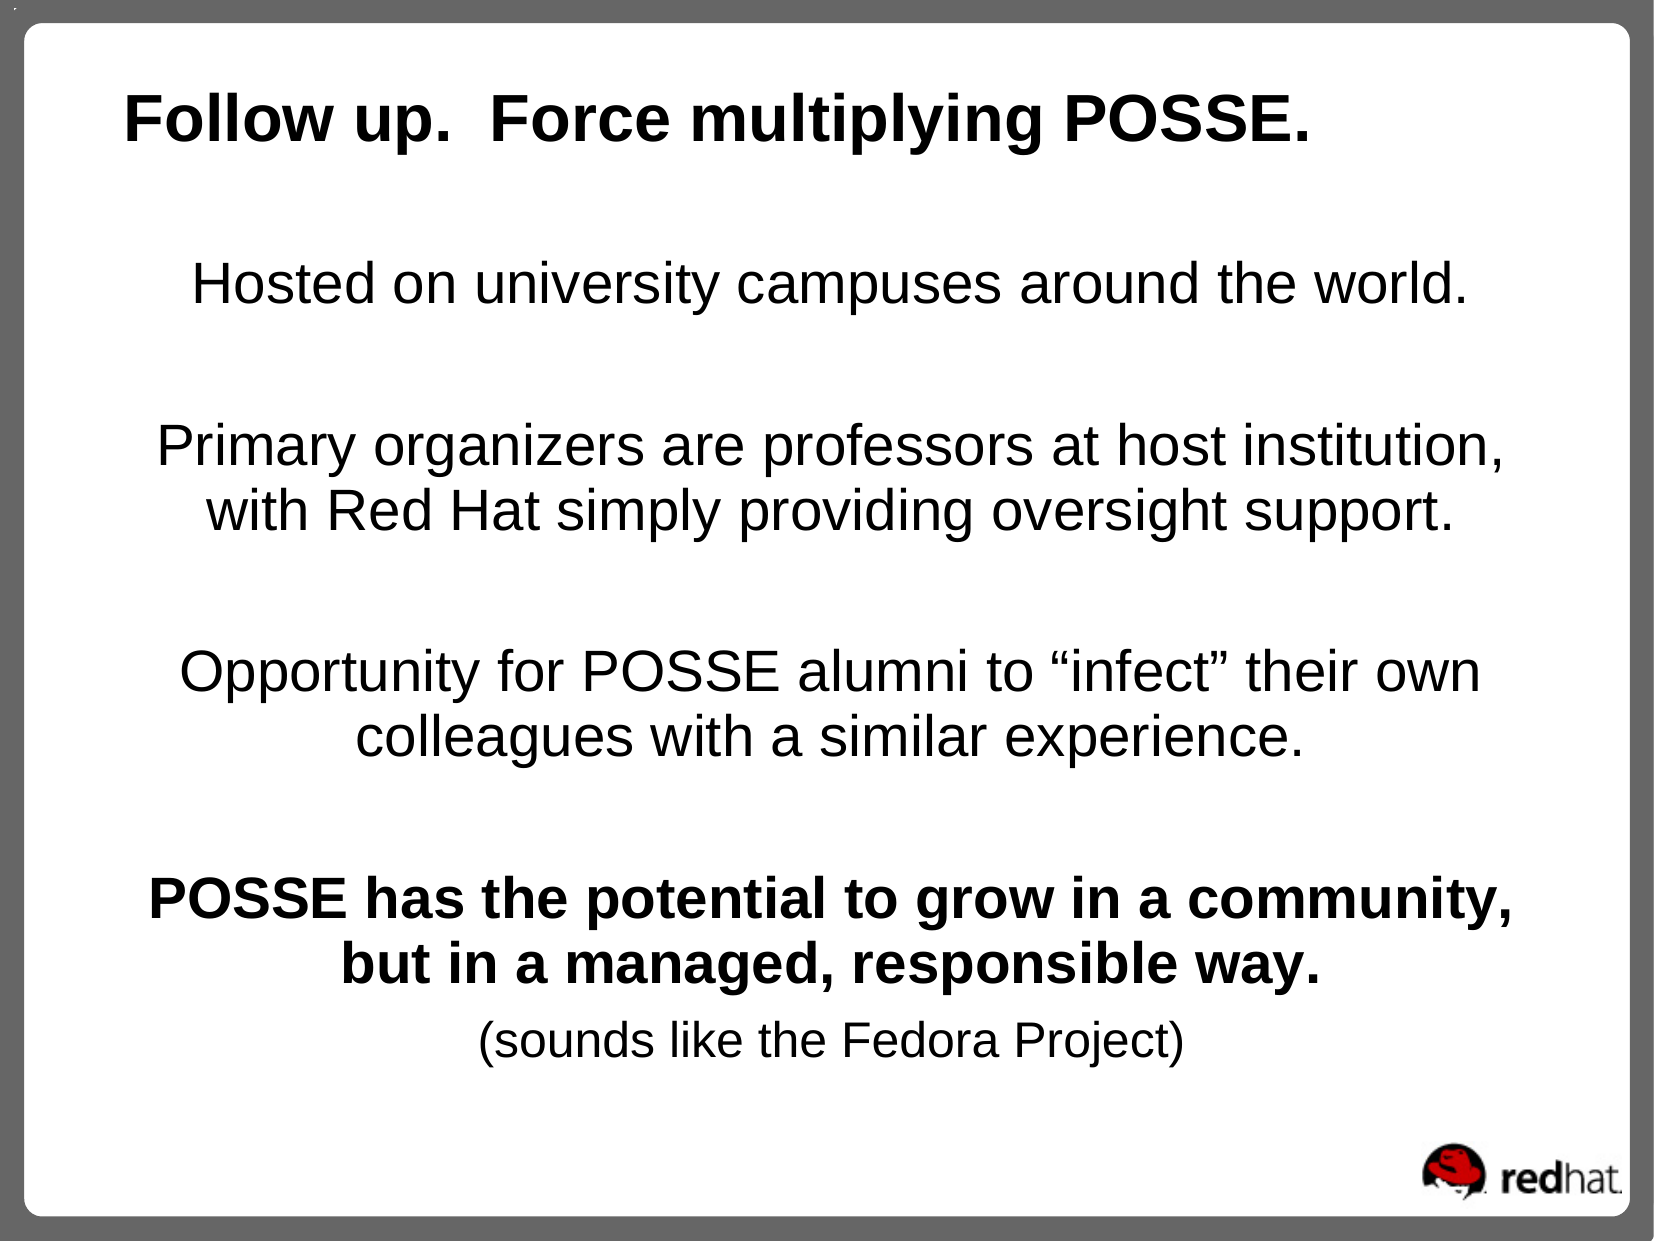

# Follow up. Force multiplying POSSE.
Hosted on university campuses around the world.
Primary organizers are professors at host institution, with Red Hat simply providing oversight support.
Opportunity for POSSE alumni to “infect” their own colleagues with a similar experience.
POSSE has the potential to grow in a community, but in a managed, responsible way.
(sounds like the Fedora Project)